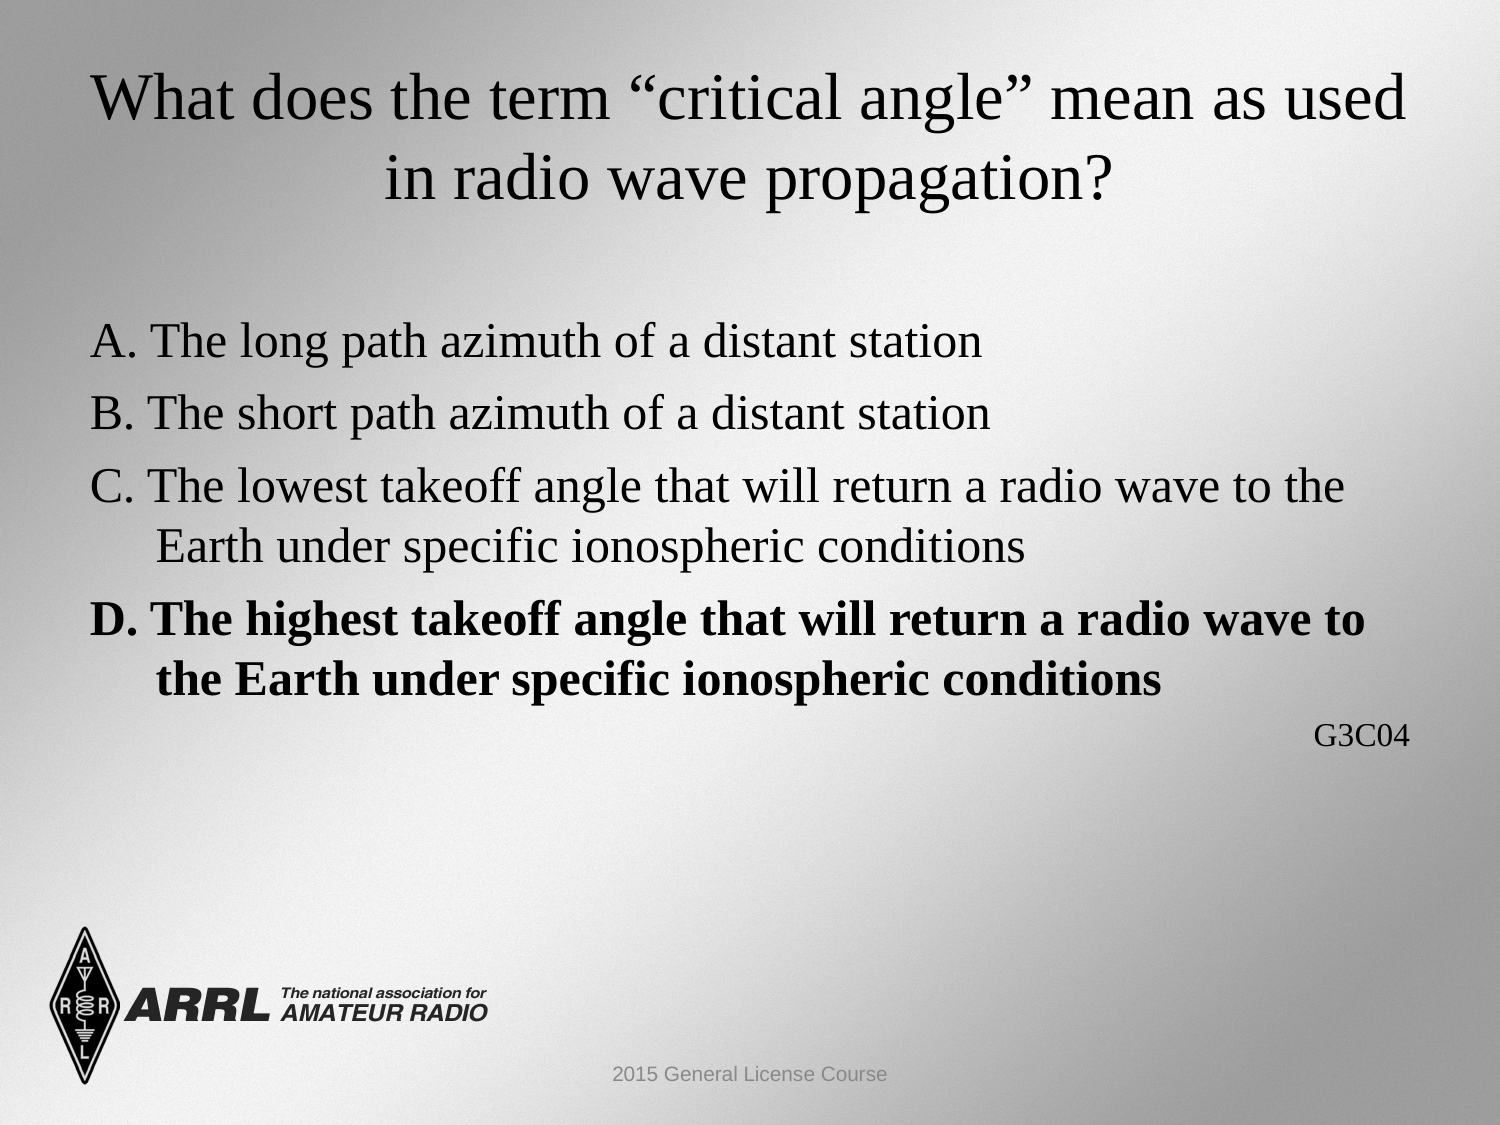

# What does the term “critical angle” mean as used in radio wave propagation?
A. The long path azimuth of a distant station
B. The short path azimuth of a distant station
C. The lowest takeoff angle that will return a radio wave to the Earth under specific ionospheric conditions
D. The highest takeoff angle that will return a radio wave to the Earth under specific ionospheric conditions
 G3C04
2015 General License Course